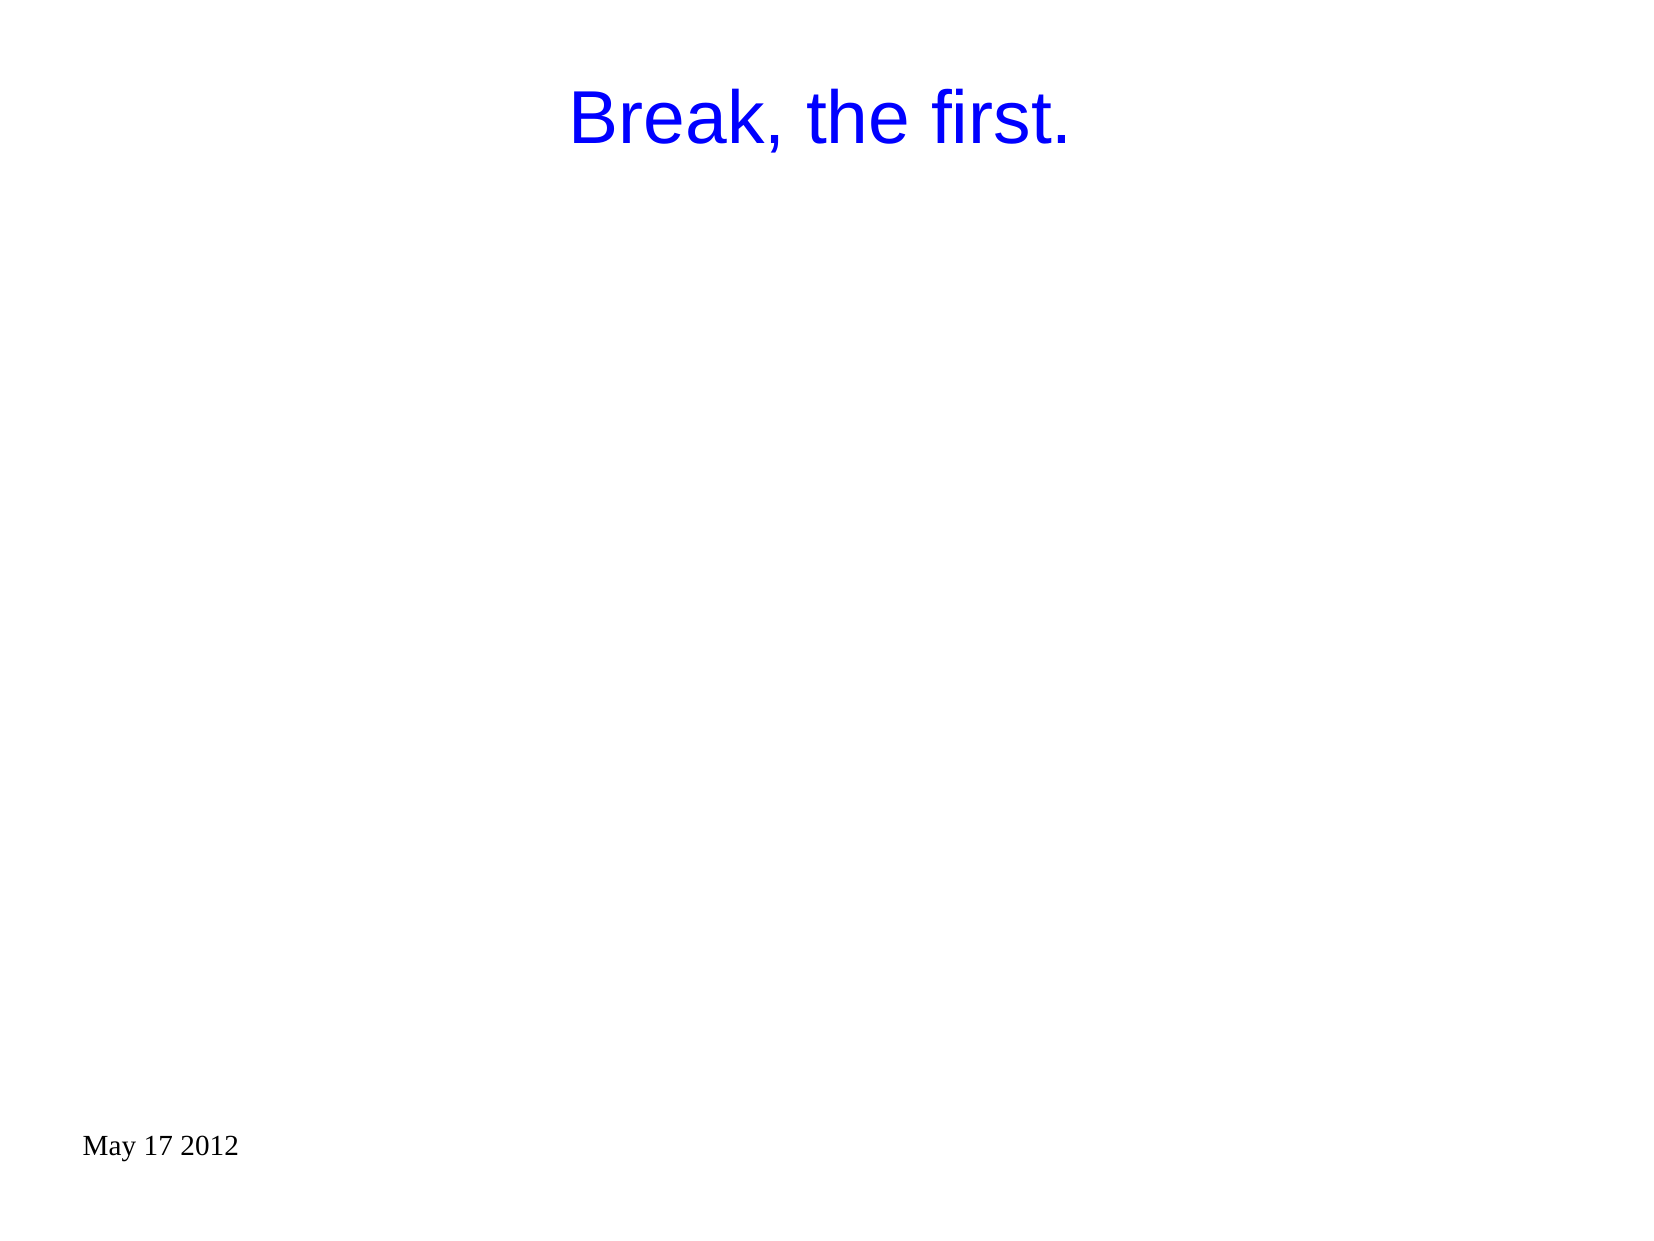

# Break, the first.
May 17 2012